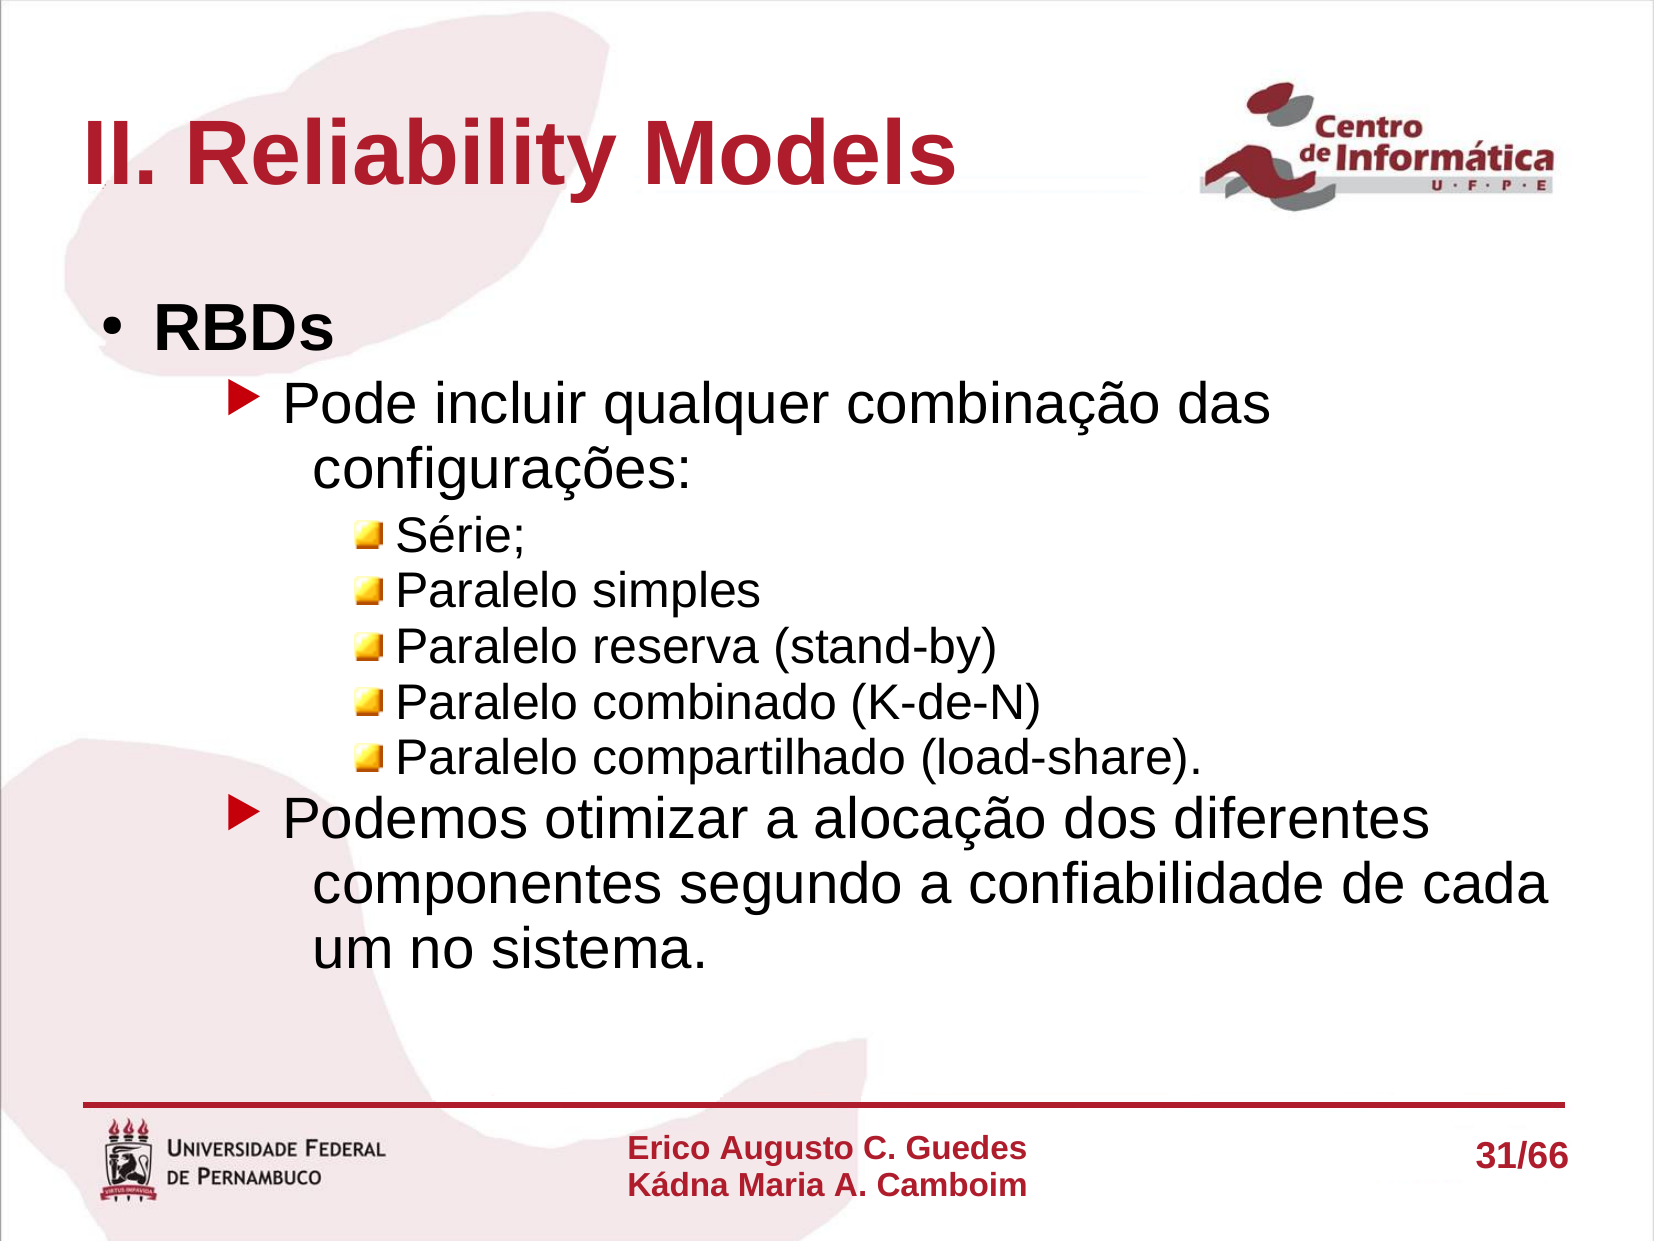

# II. Reliability Models
RBDs
 Pode incluir qualquer combinação das configurações:
Série;
Paralelo simples
Paralelo reserva (stand-by)
Paralelo combinado (K-de-N)
Paralelo compartilhado (load-share).
 Podemos otimizar a alocação dos diferentes componentes segundo a confiabilidade de cada um no sistema.